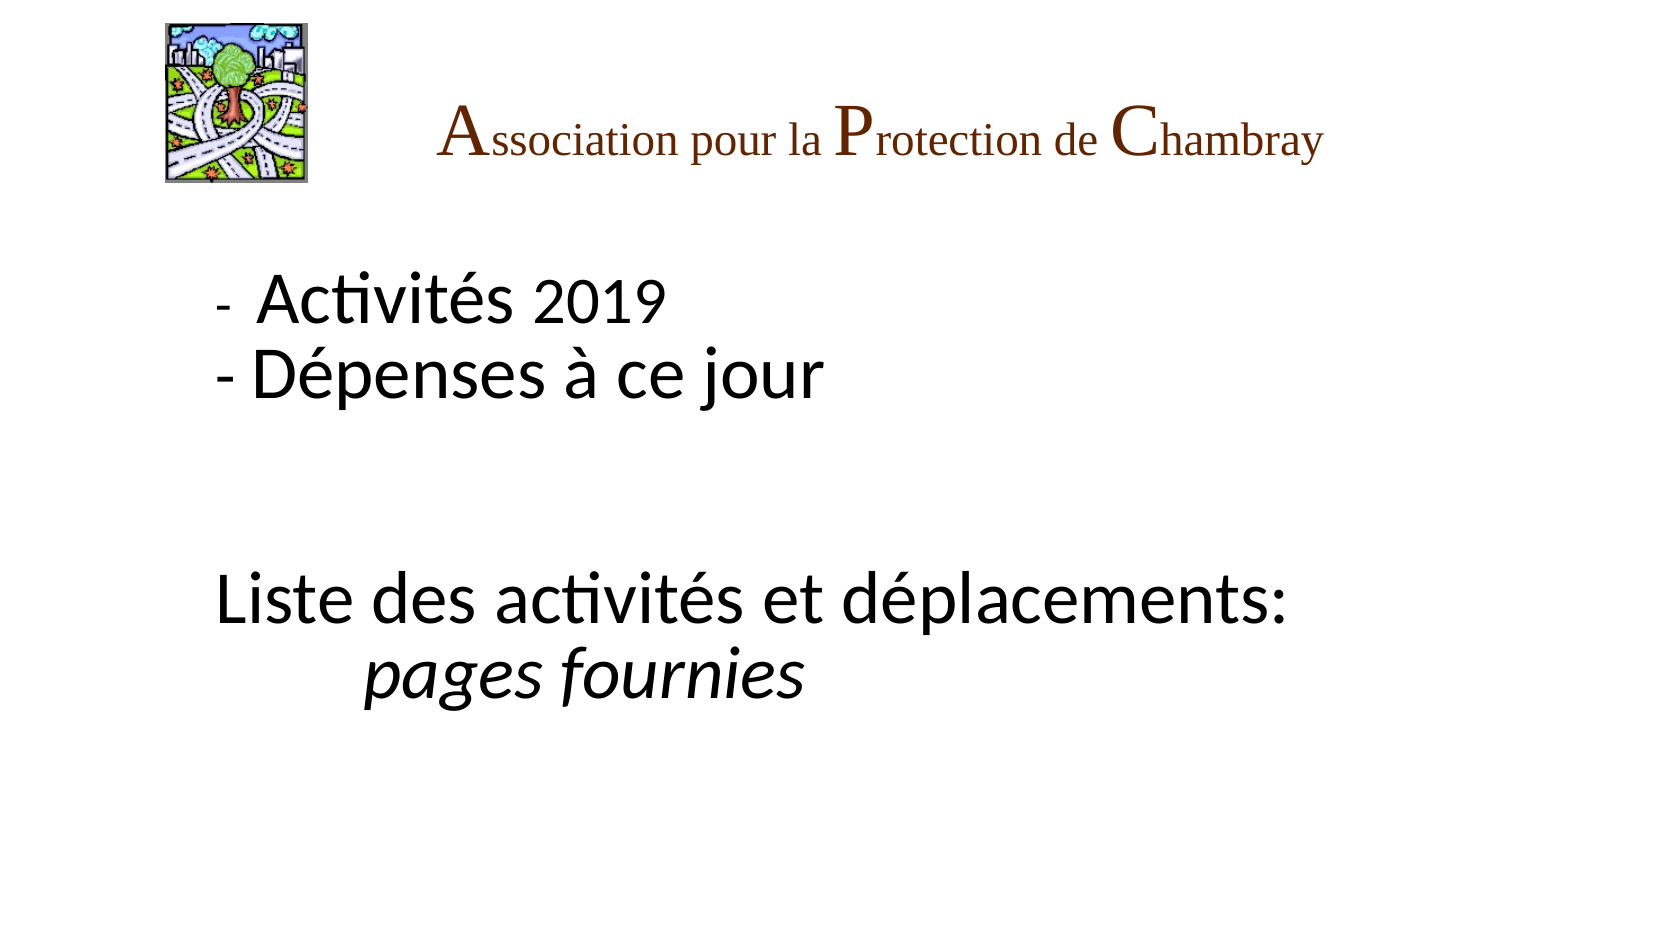

Association pour la Protection de Chambray
- Activités 2019
- Dépenses à ce jour
Liste des activités et déplacements:
		pages fournies